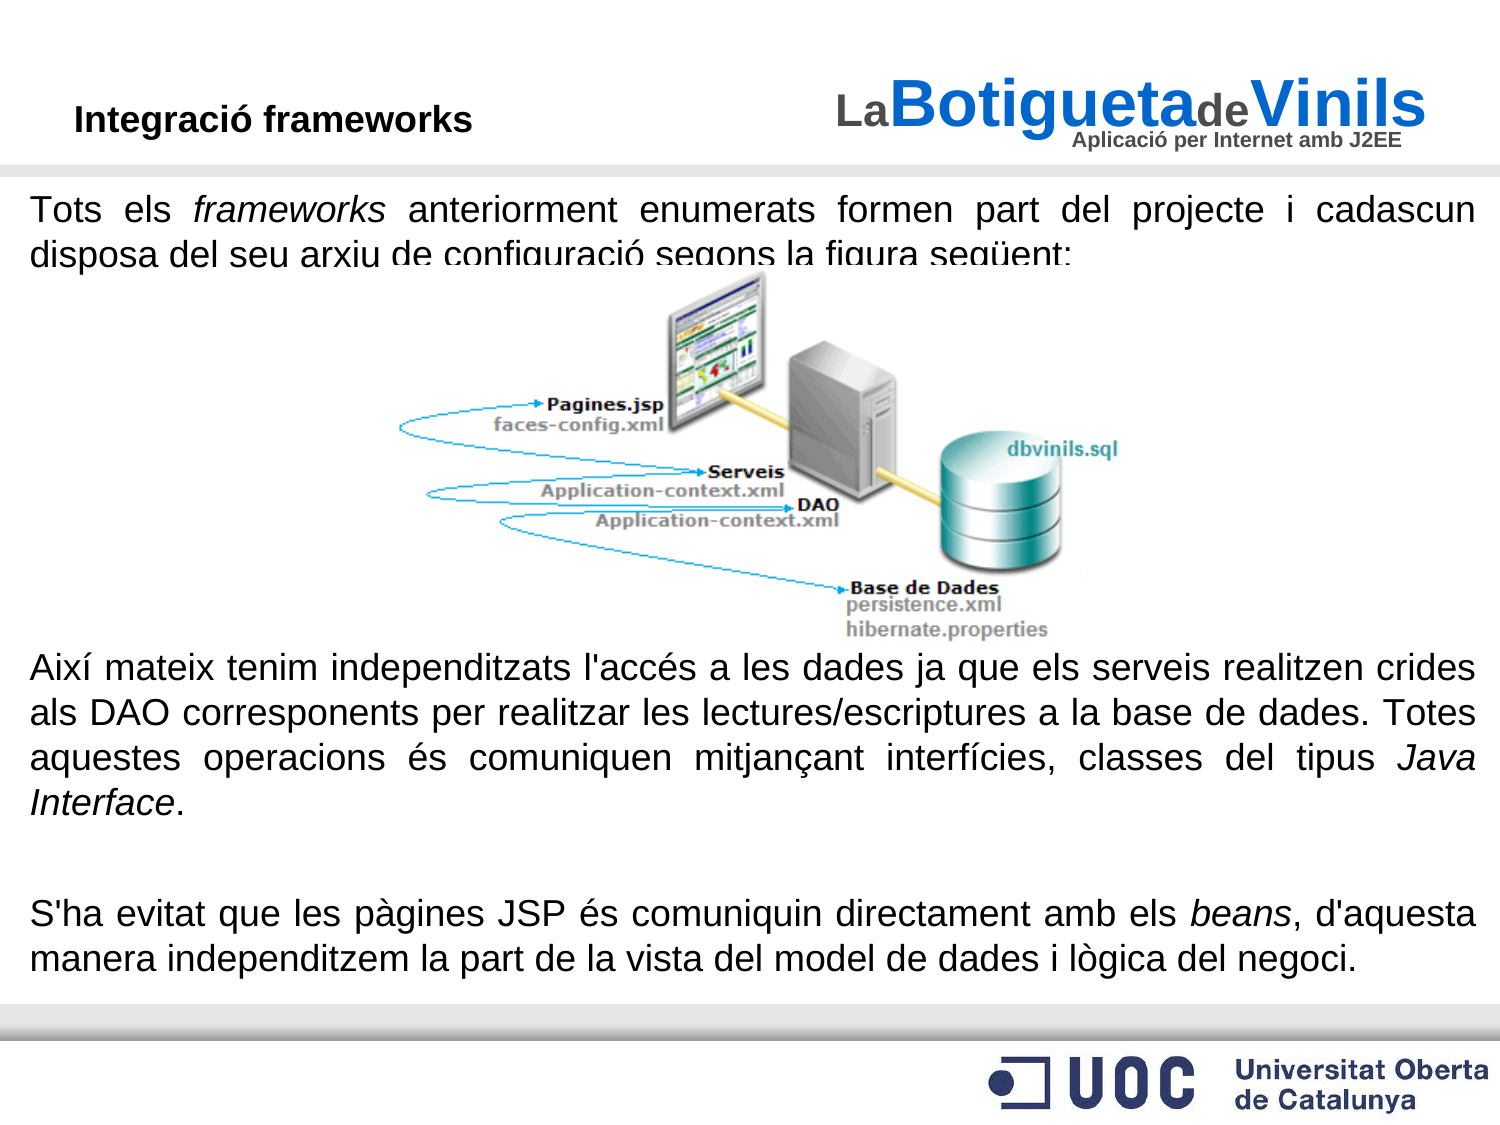

LaBotiguetadeVinils
Integració frameworks
Aplicació per Internet amb J2EE
# Tots els frameworks anteriorment enumerats formen part del projecte i cadascun disposa del seu arxiu de configuració segons la figura següent:
Així mateix tenim independitzats l'accés a les dades ja que els serveis realitzen crides als DAO corresponents per realitzar les lectures/escriptures a la base de dades. Totes aquestes operacions és comuniquen mitjançant interfícies, classes del tipus Java Interface.
S'ha evitat que les pàgines JSP és comuniquin directament amb els beans, d'aquesta manera independitzem la part de la vista del model de dades i lògica del negoci.
Here comes your footer